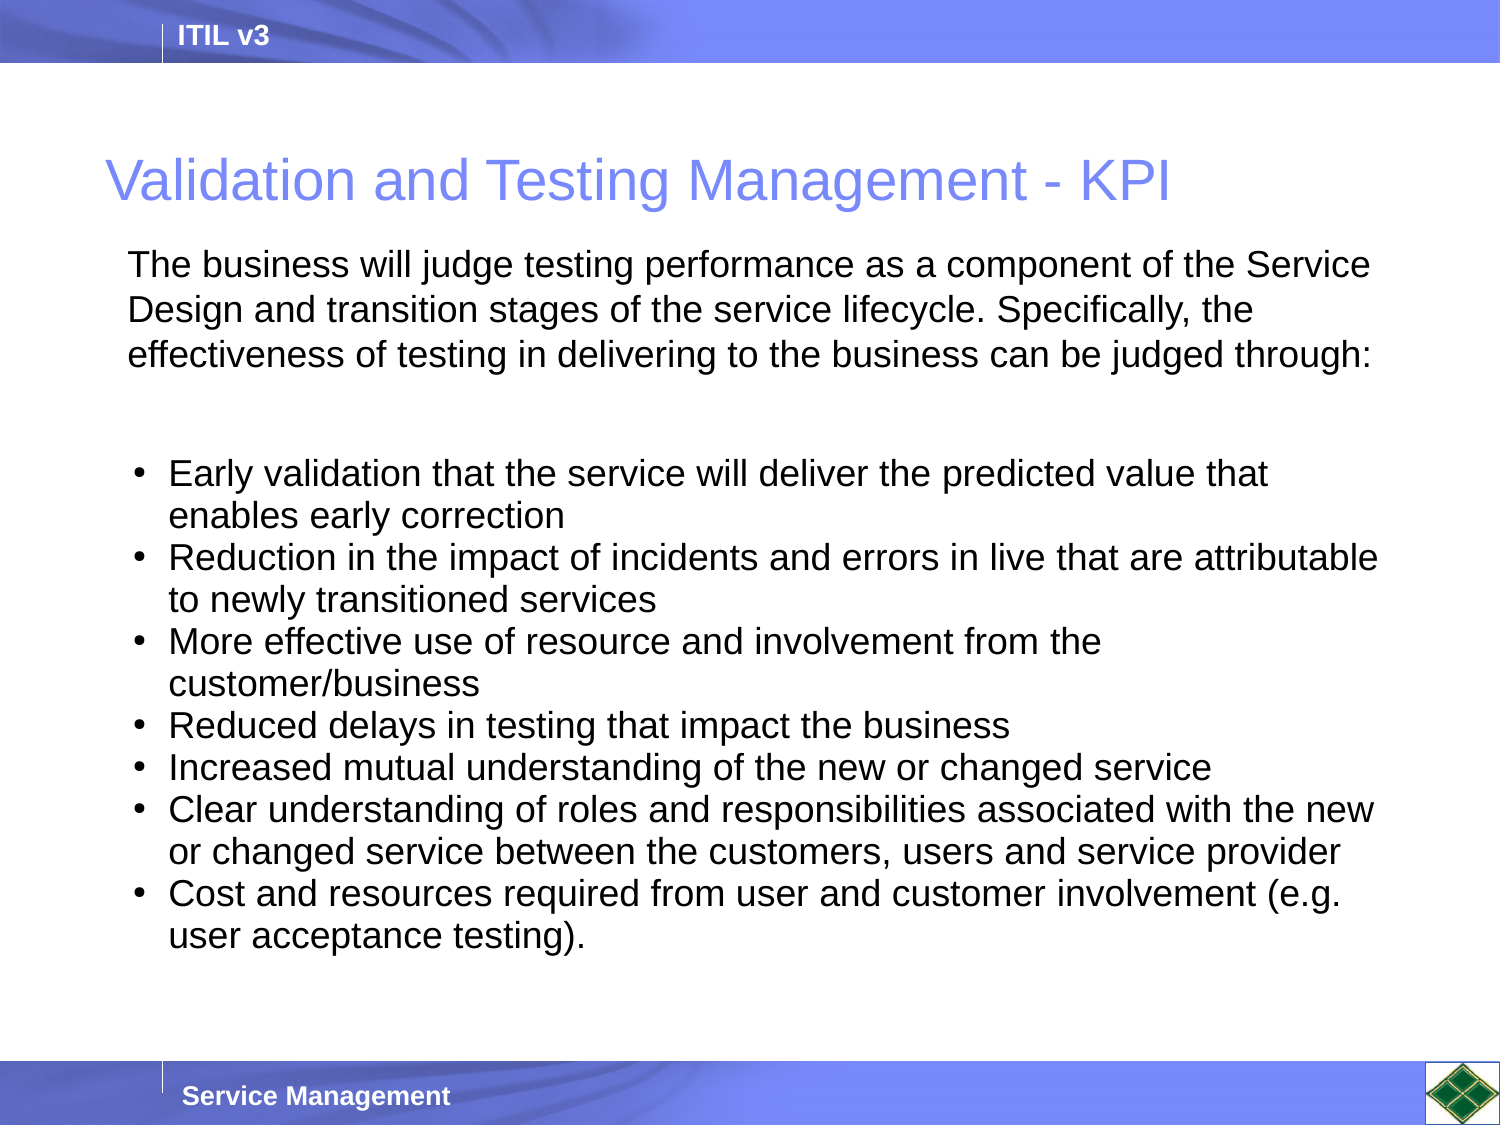

Validation and Testing Management - KPI
The business will judge testing performance as a component of the Service Design and transition stages of the service lifecycle. Specifically, the effectiveness of testing in delivering to the business can be judged through:
Early validation that the service will deliver the predicted value that enables early correction
Reduction in the impact of incidents and errors in live that are attributable to newly transitioned services
More effective use of resource and involvement from the customer/business
Reduced delays in testing that impact the business
Increased mutual understanding of the new or changed service
Clear understanding of roles and responsibilities associated with the new or changed service between the customers, users and service provider
Cost and resources required from user and customer involvement (e.g. user acceptance testing).